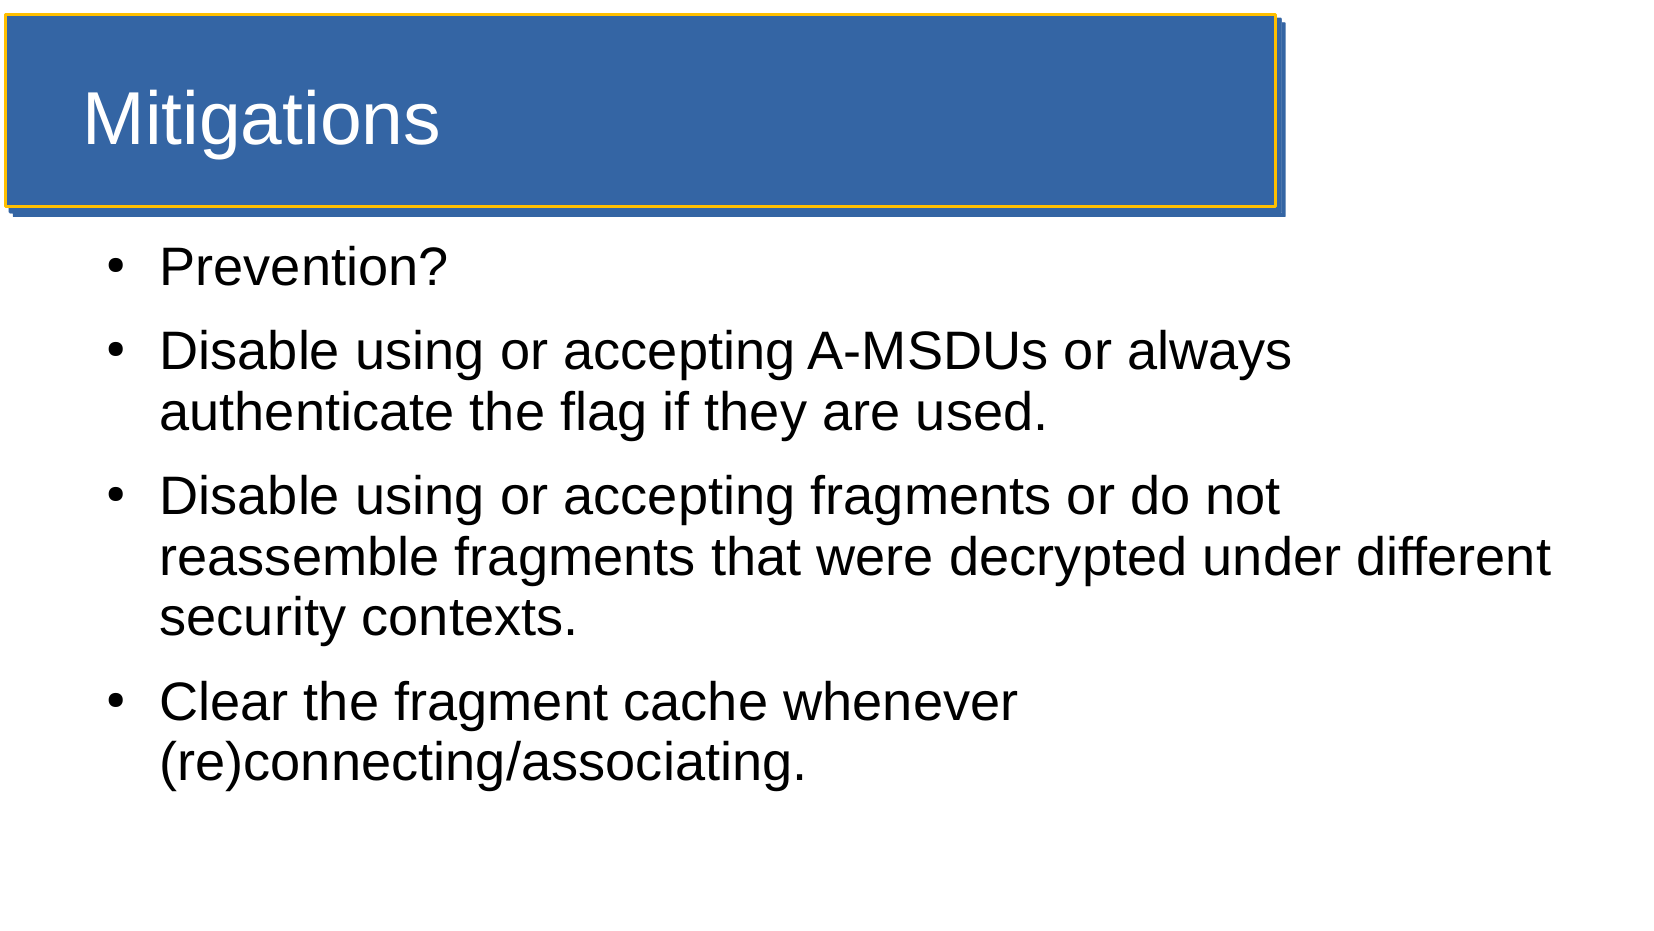

# Mitigations
Prevention?
Disable using or accepting A-MSDUs or always authenticate the flag if they are used.
Disable using or accepting fragments or do not reassemble fragments that were decrypted under different security contexts.
Clear the fragment cache whenever (re)connecting/associating.